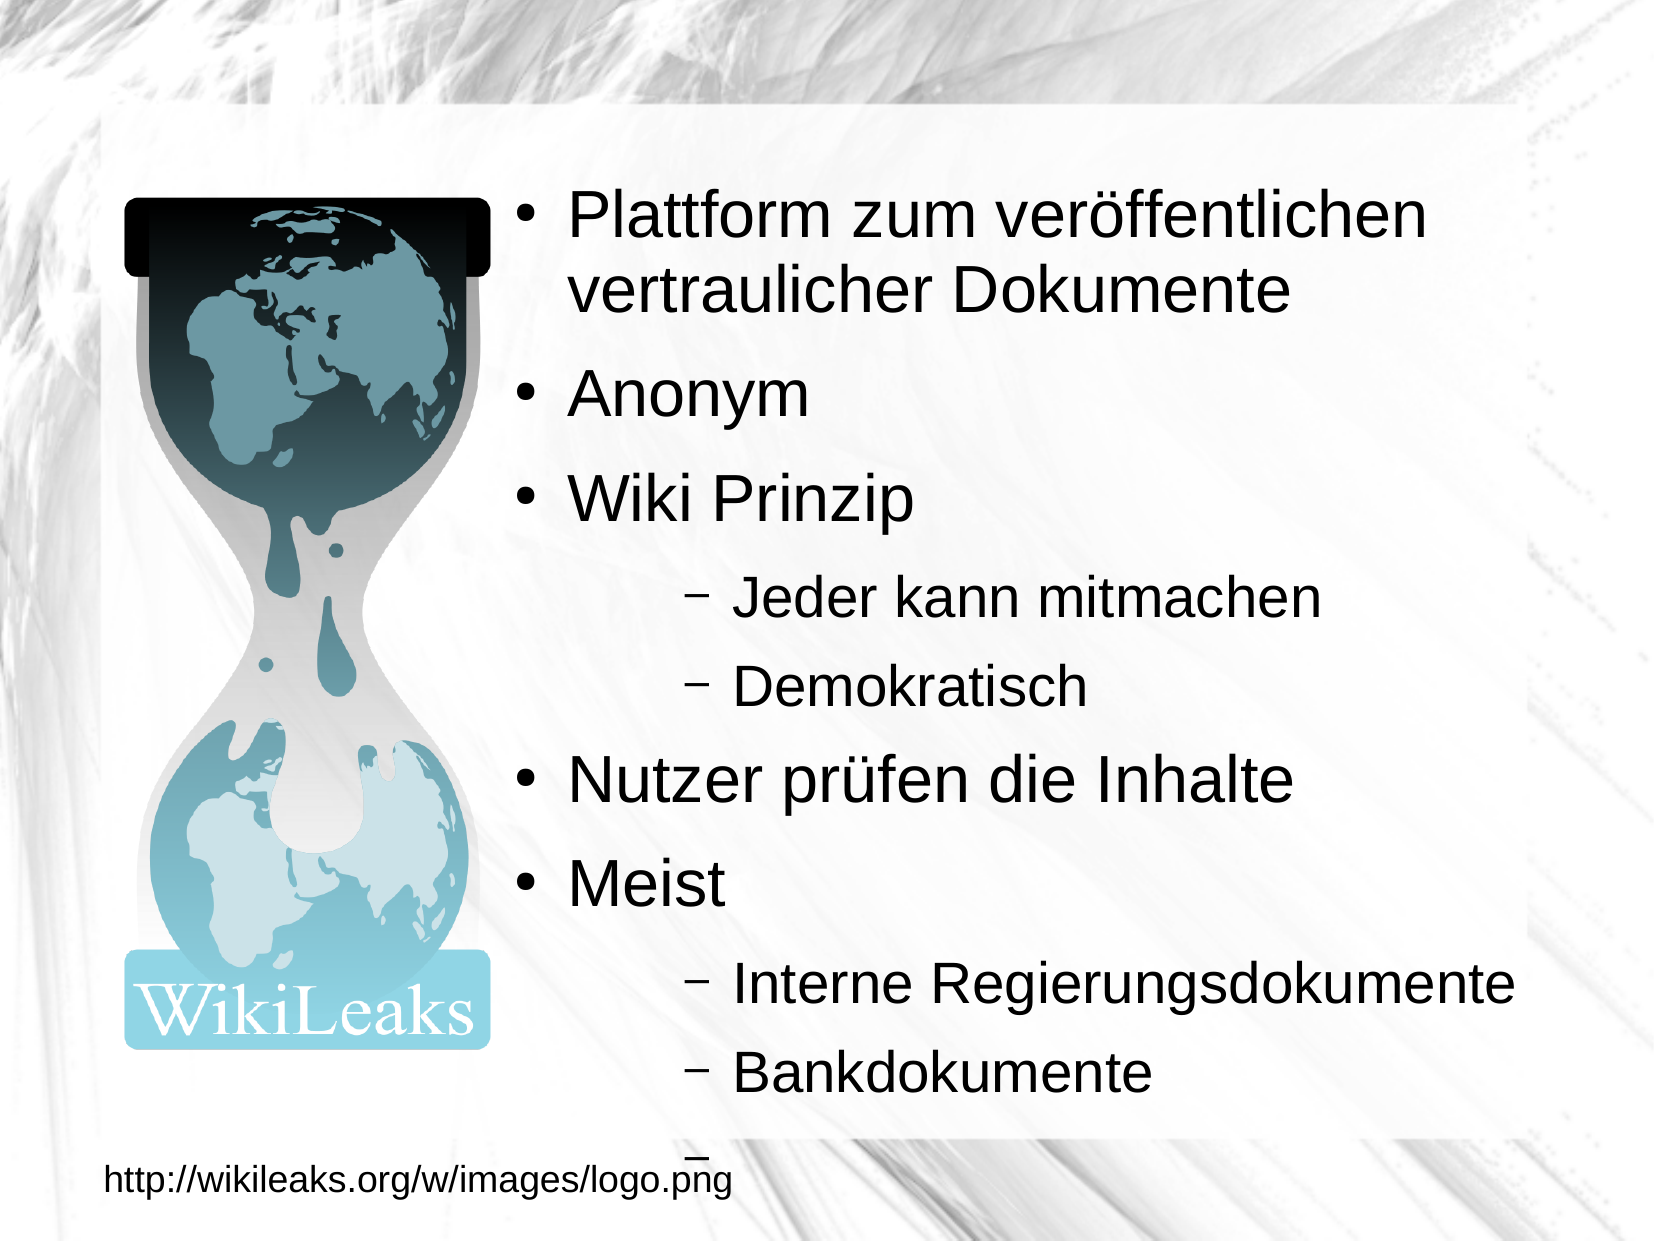

# Wikileaks
Plattform zum veröffentlichen vertraulicher Dokumente
Anonym
Wiki Prinzip
Jeder kann mitmachen
Demokratisch
Nutzer prüfen die Inhalte
Meist
Interne Regierungsdokumente
Bankdokumente
http://wikileaks.org/w/images/logo.png